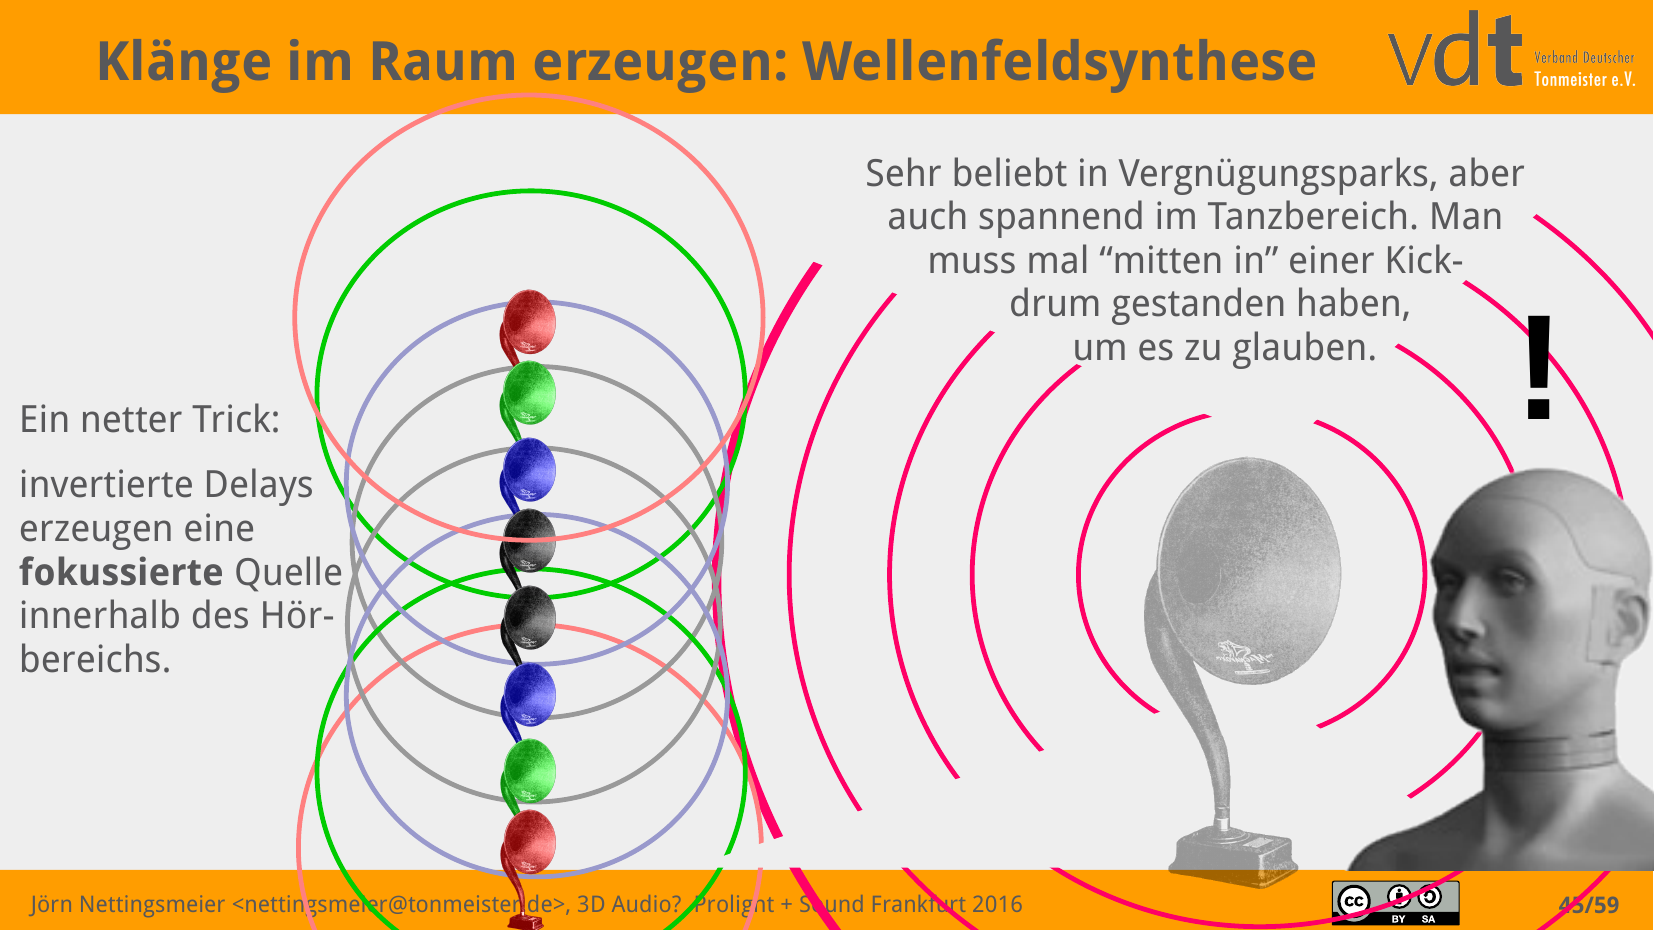

Klänge im Raum erzeugen: Wellenfeldsynthese
Sehr beliebt in Vergnügungsparks, aber auch spannend im Tanzbereich. Man muss mal “mitten in” einer Kick-
 drum gestanden haben,
 um es zu glauben.
!
# Ein netter Trick:
invertierte Delays erzeugen eine fokussierte Quelle innerhalb des Hör-bereichs.